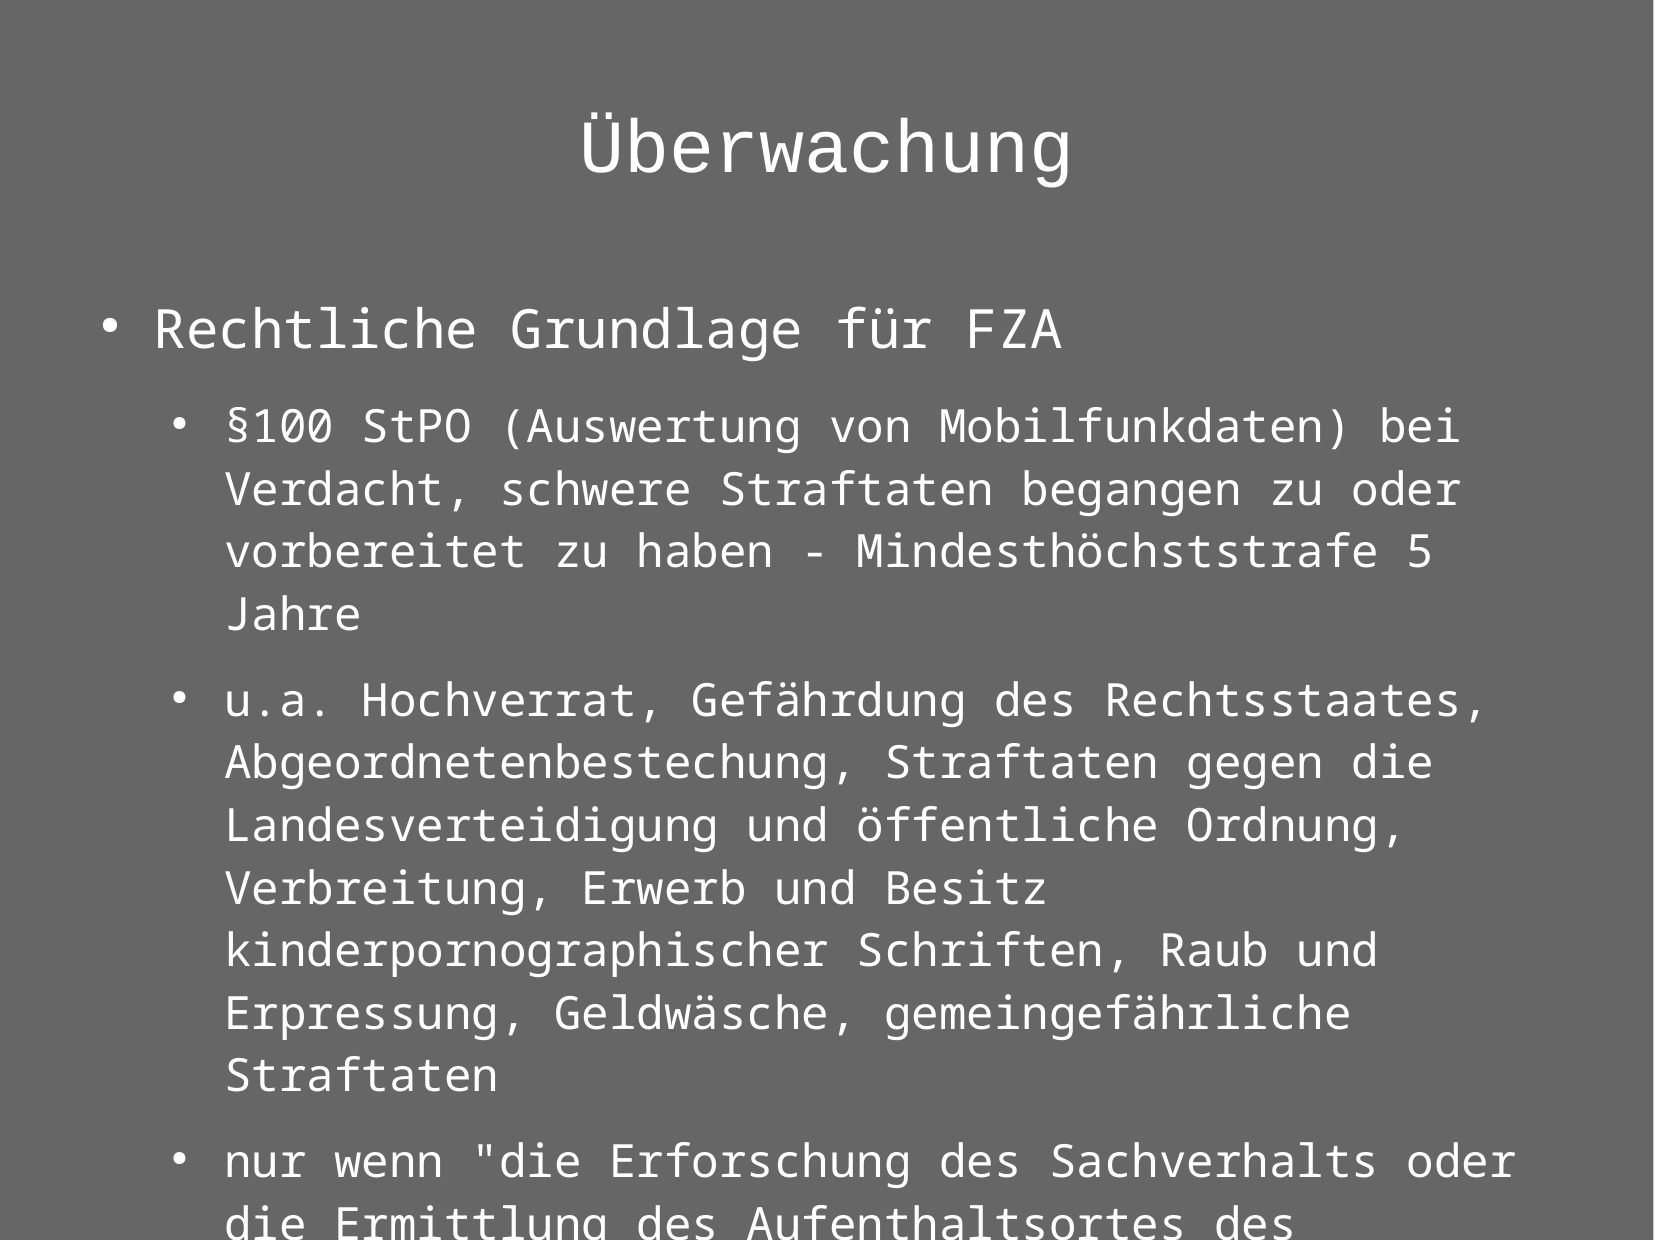

# Überwachung
Rechtliche Grundlage für FZA
§100 StPO (Auswertung von Mobilfunkdaten) bei Verdacht, schwere Straftaten begangen zu oder vorbereitet zu haben - Mindesthöchststrafe 5 Jahre
u.a. Hochverrat, Gefährdung des Rechtsstaates, Abgeordnetenbestechung, Straftaten gegen die Landesverteidigung und öffentliche Ordnung, Verbreitung, Erwerb und Besitz kinderpornographischer Schriften, Raub und Erpressung, Geldwäsche, gemeingefährliche Straftaten
nur wenn "die Erforschung des Sachverhalts oder die Ermittlung des Aufenthaltsortes des Beschuldigten auf andere Weise aussichtslos oder wesentlich erschwert wäre". Daten müssen hinterher gelöscht werden.